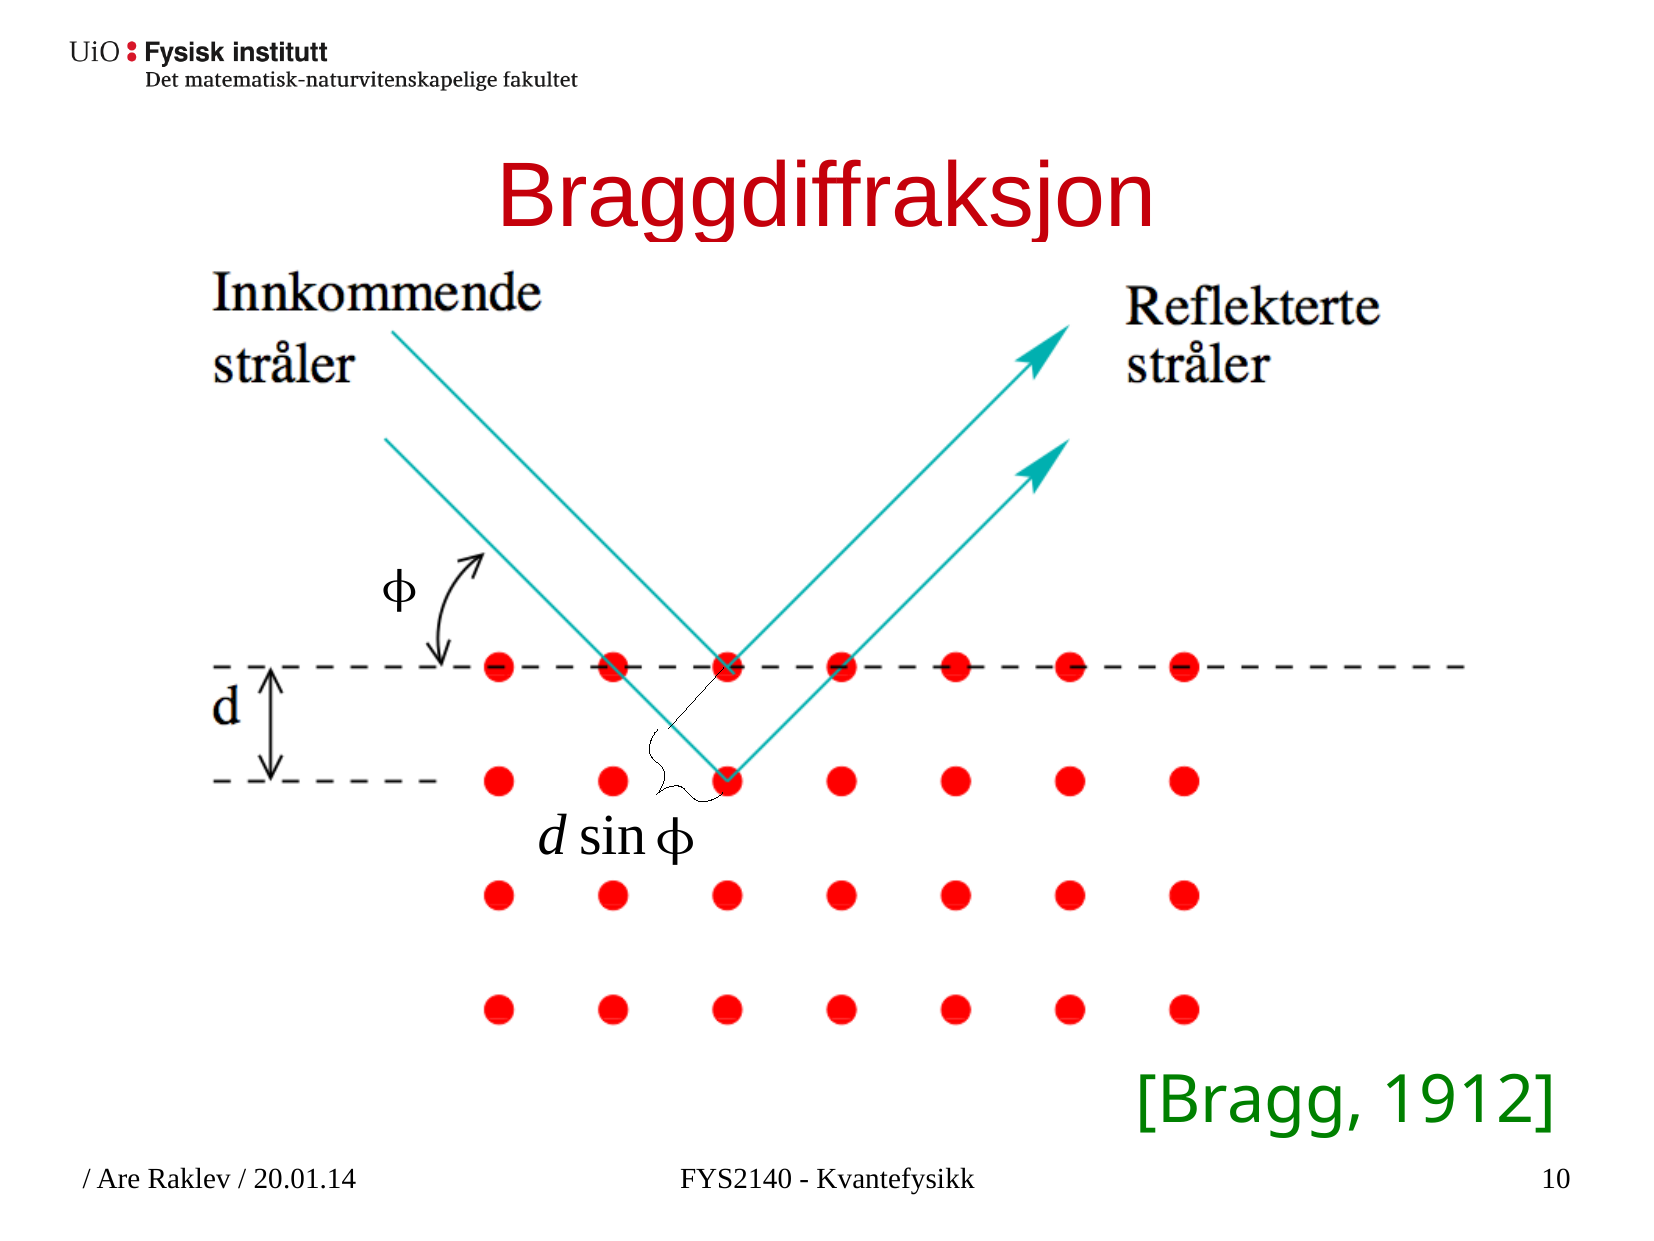

# Braggdiffraksjon
[Bragg, 1912]
/ Are Raklev / 20.01.14
FYS2140 - Kvantefysikk
10